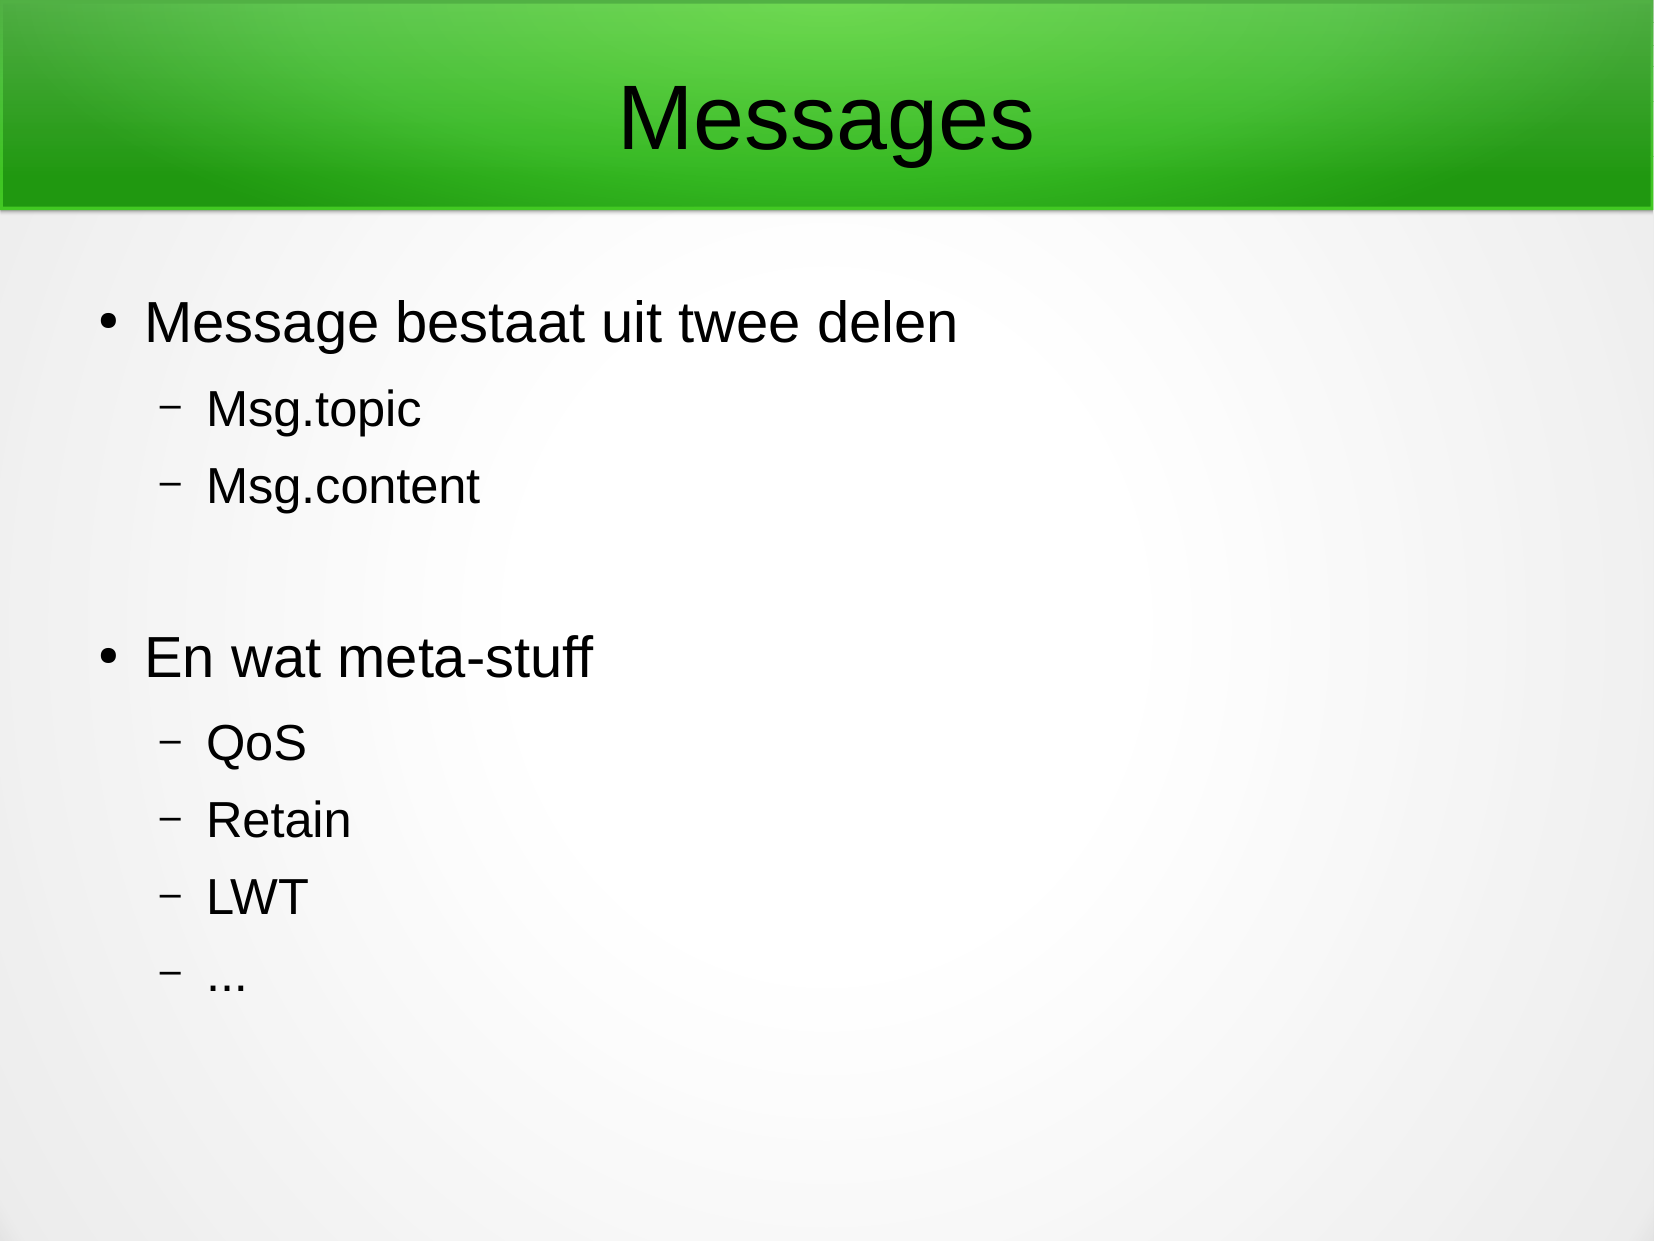

# Messages
Message bestaat uit twee delen
Msg.topic
Msg.content
En wat meta-stuff
QoS
Retain
LWT
...